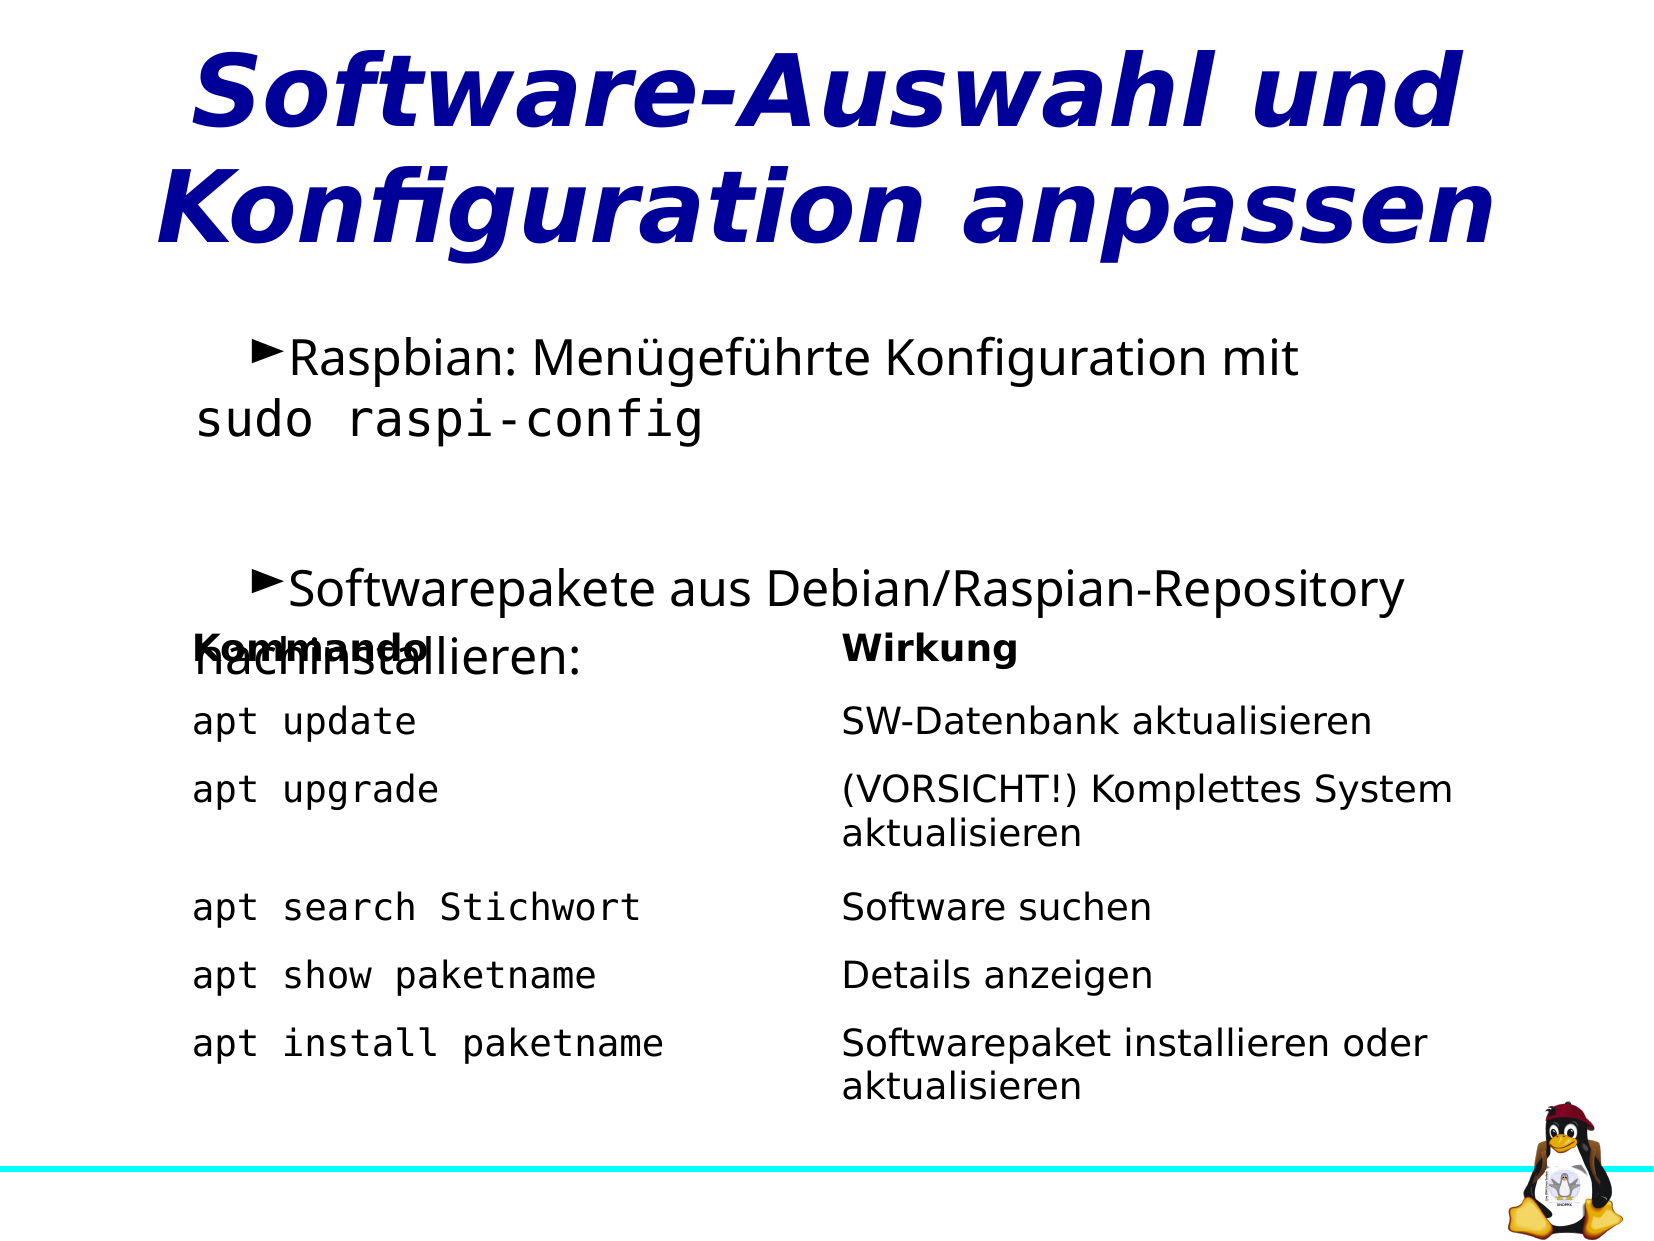

# Software-Auswahl und Konfiguration anpassen
Raspbian: Menügeführte Konfiguration mit
sudo raspi-config
Softwarepakete aus Debian/Raspian-Repository nachinstallieren:
| Kommando | Wirkung |
| --- | --- |
| apt update | SW-Datenbank aktualisieren |
| apt upgrade | (VORSICHT!) Komplettes System aktualisieren |
| apt search Stichwort | Software suchen |
| apt show paketname | Details anzeigen |
| apt install paketname | Softwarepaket installieren oder aktualisieren |